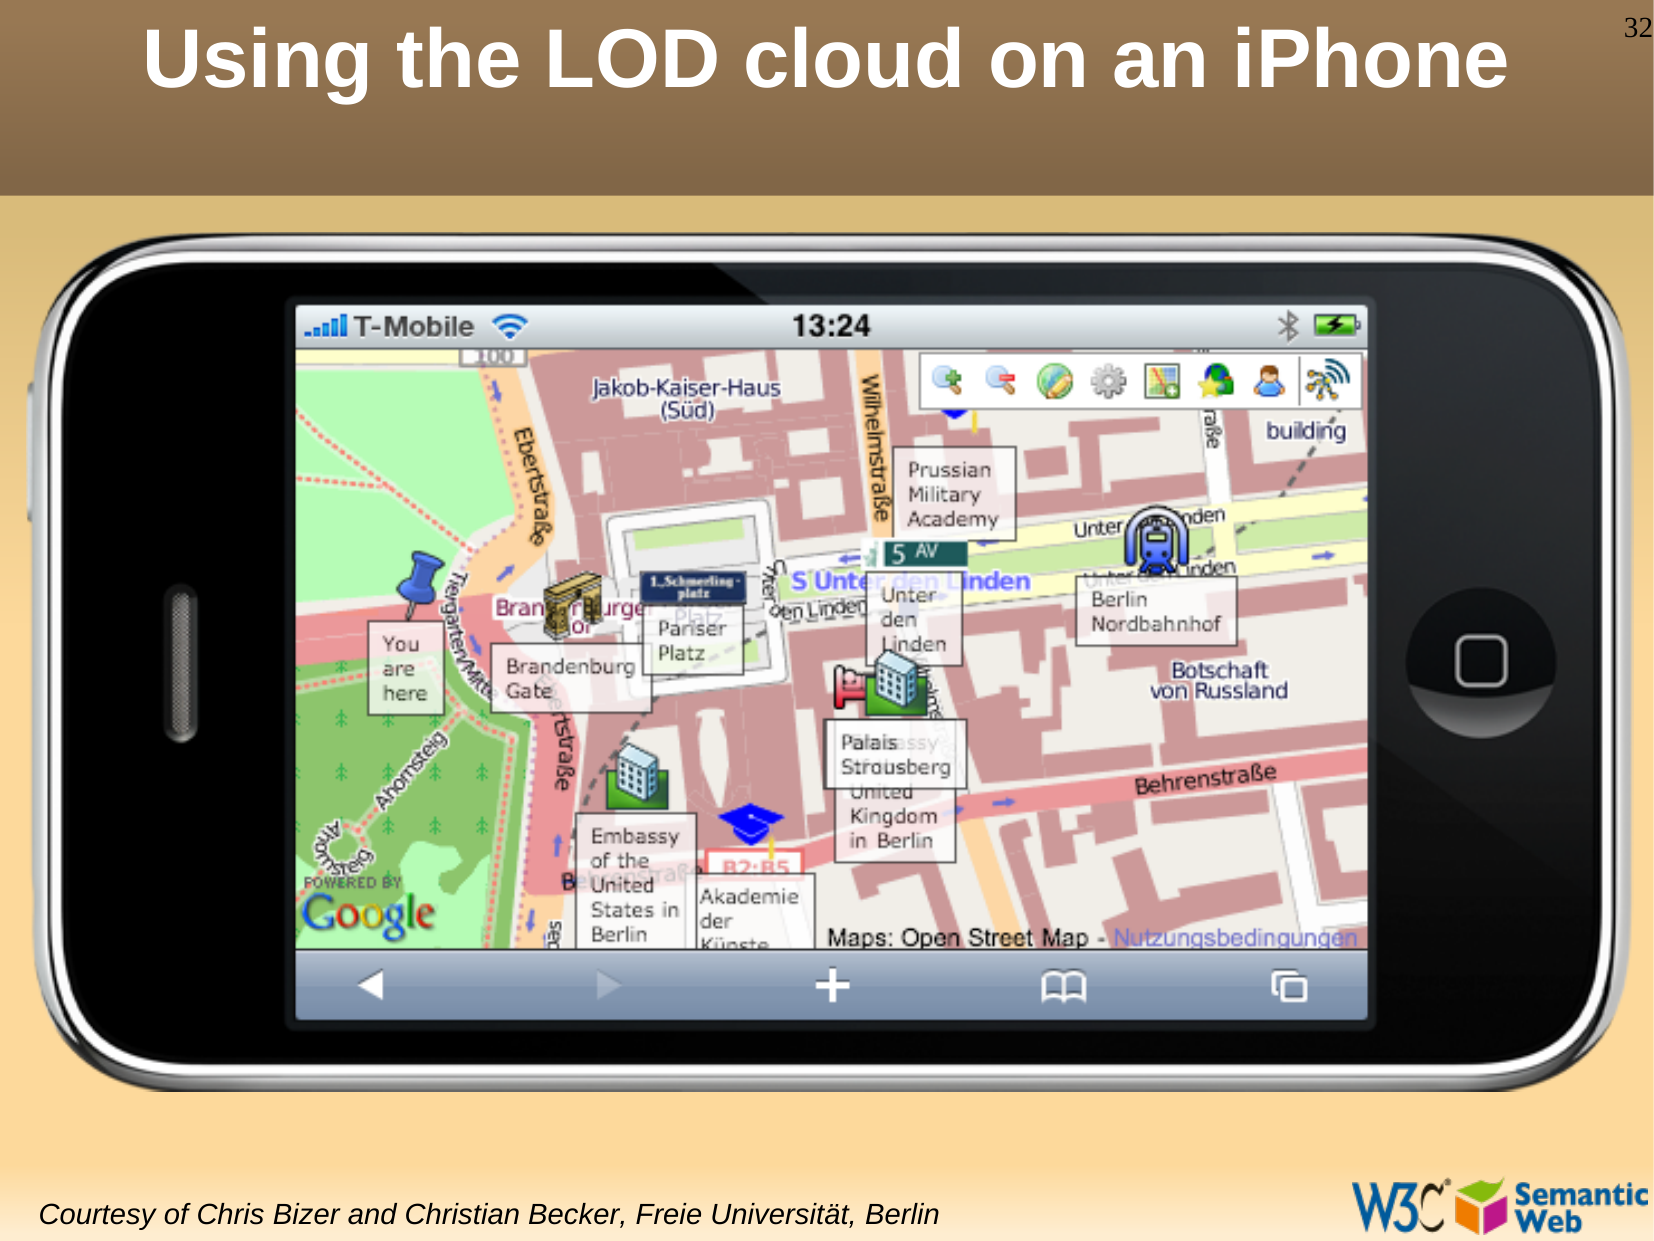

# Using the LOD cloud on an iPhone
32
Courtesy of Chris Bizer and Christian Becker, Freie Universität, Berlin